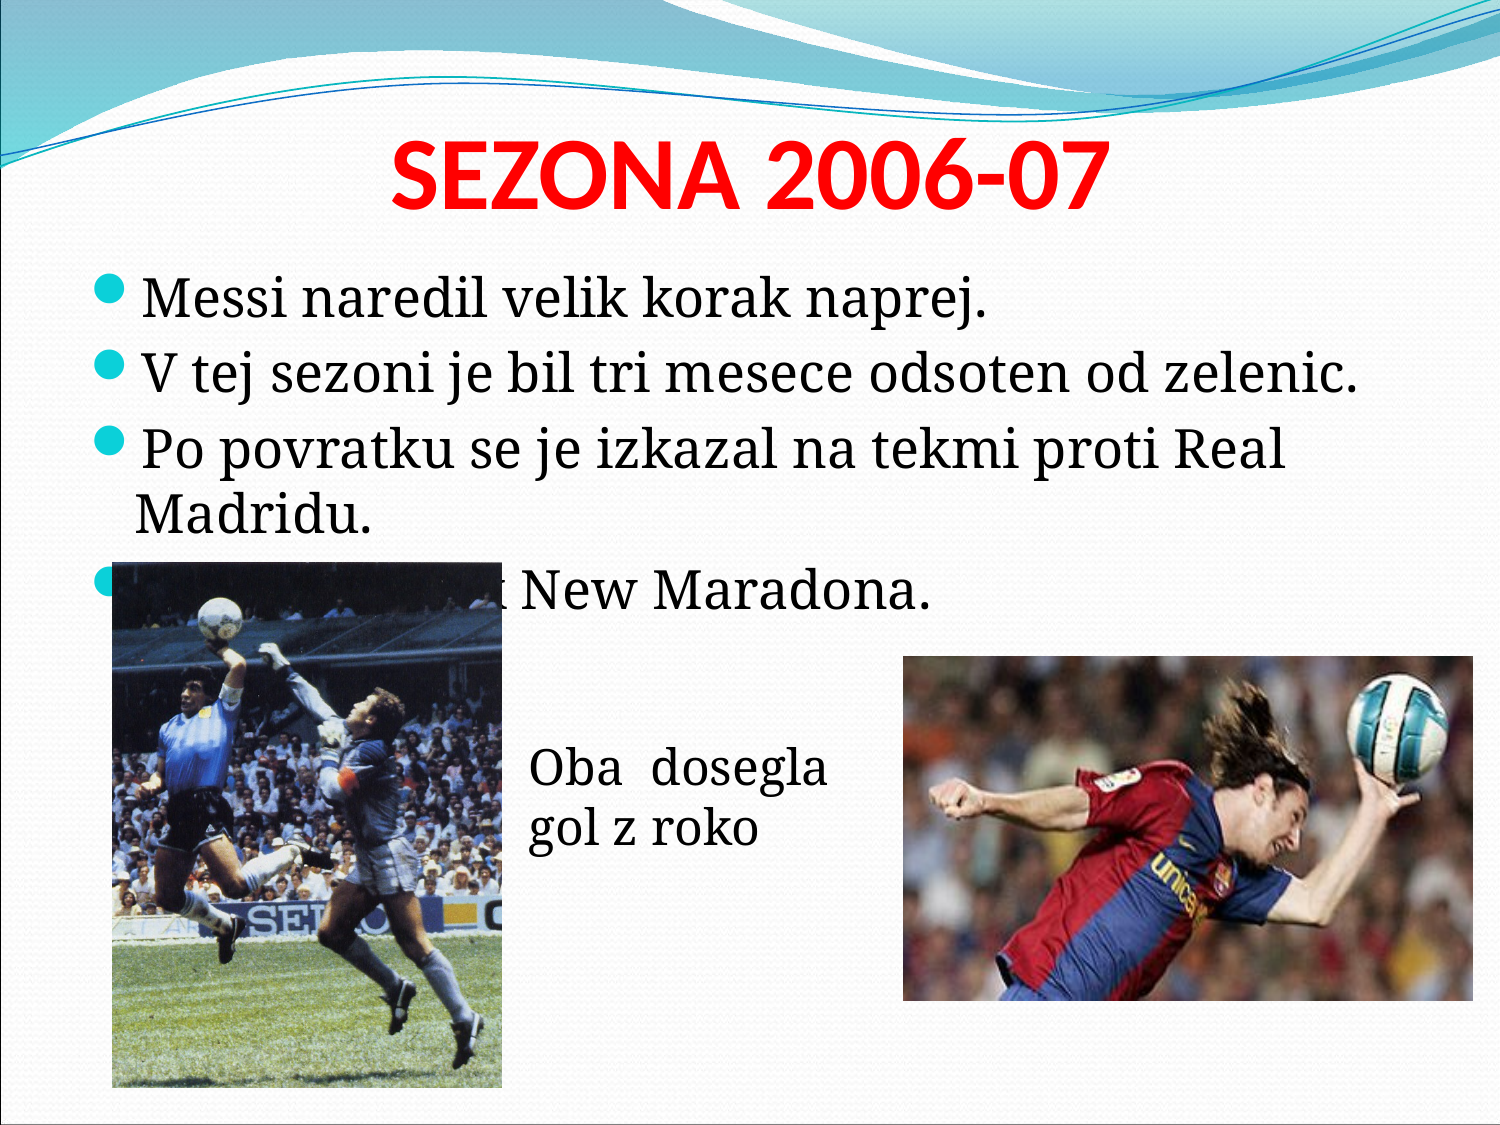

# SEZONA 2006-07
Messi naredil velik korak naprej.
V tej sezoni je bil tri mesece odsoten od zelenic.
Po povratku se je izkazal na tekmi proti Real Madridu.
Dobil vzdevek New Maradona.
Oba dosegla gol z roko